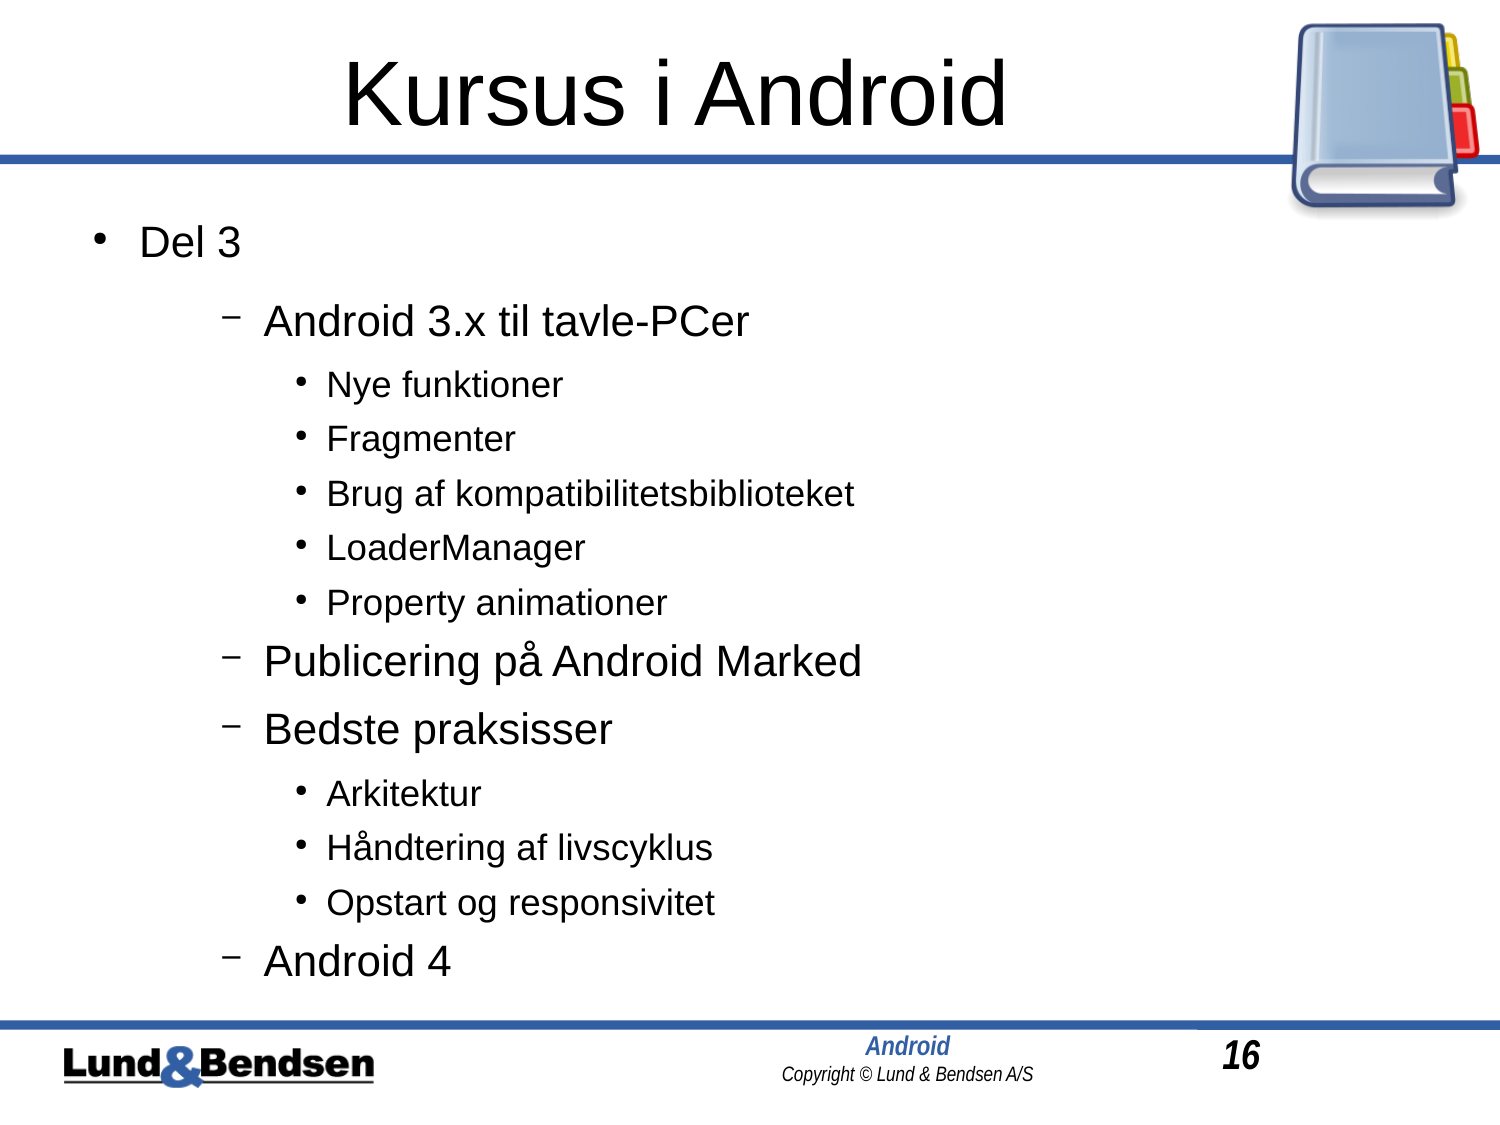

# Kursus i Android
Del 3
Android 3.x til tavle-PCer
Nye funktioner
Fragmenter
Brug af kompatibilitetsbiblioteket
LoaderManager
Property animationer
Publicering på Android Marked
Bedste praksisser
Arkitektur
Håndtering af livscyklus
Opstart og responsivitet
Android 4